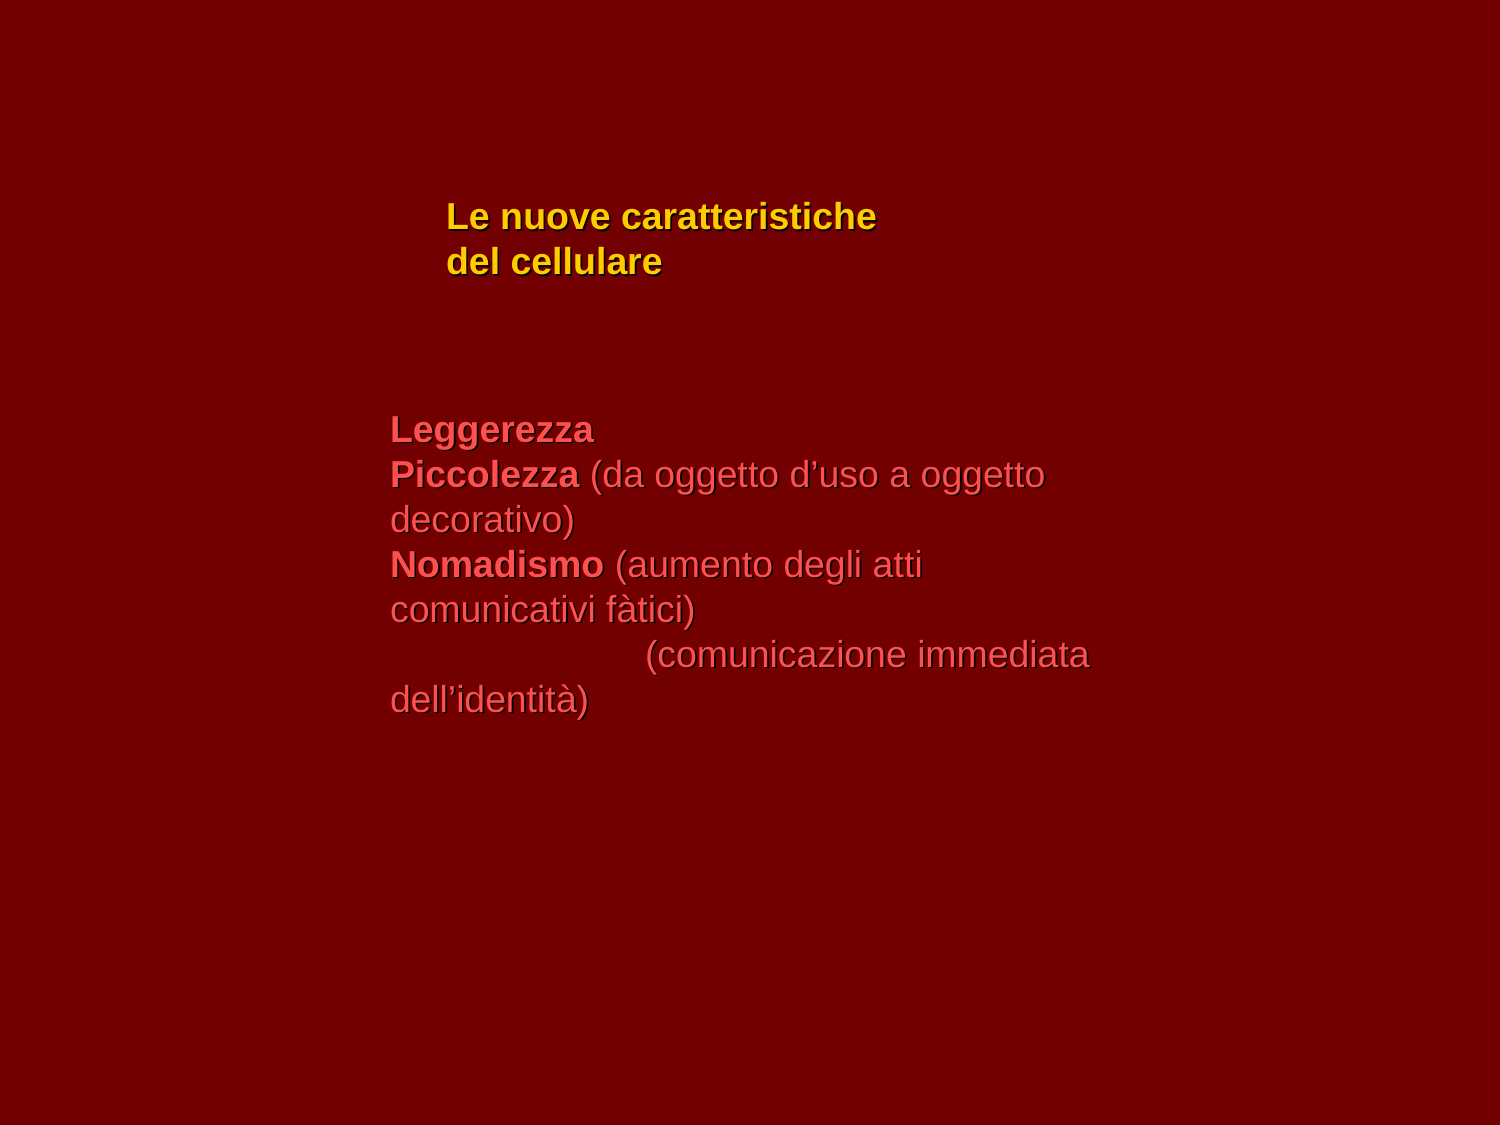

Le nuove caratteristiche
del cellulare
Leggerezza
Piccolezza (da oggetto d’uso a oggetto decorativo)
Nomadismo (aumento degli atti comunicativi fàtici)
		 (comunicazione immediata dell’identità)